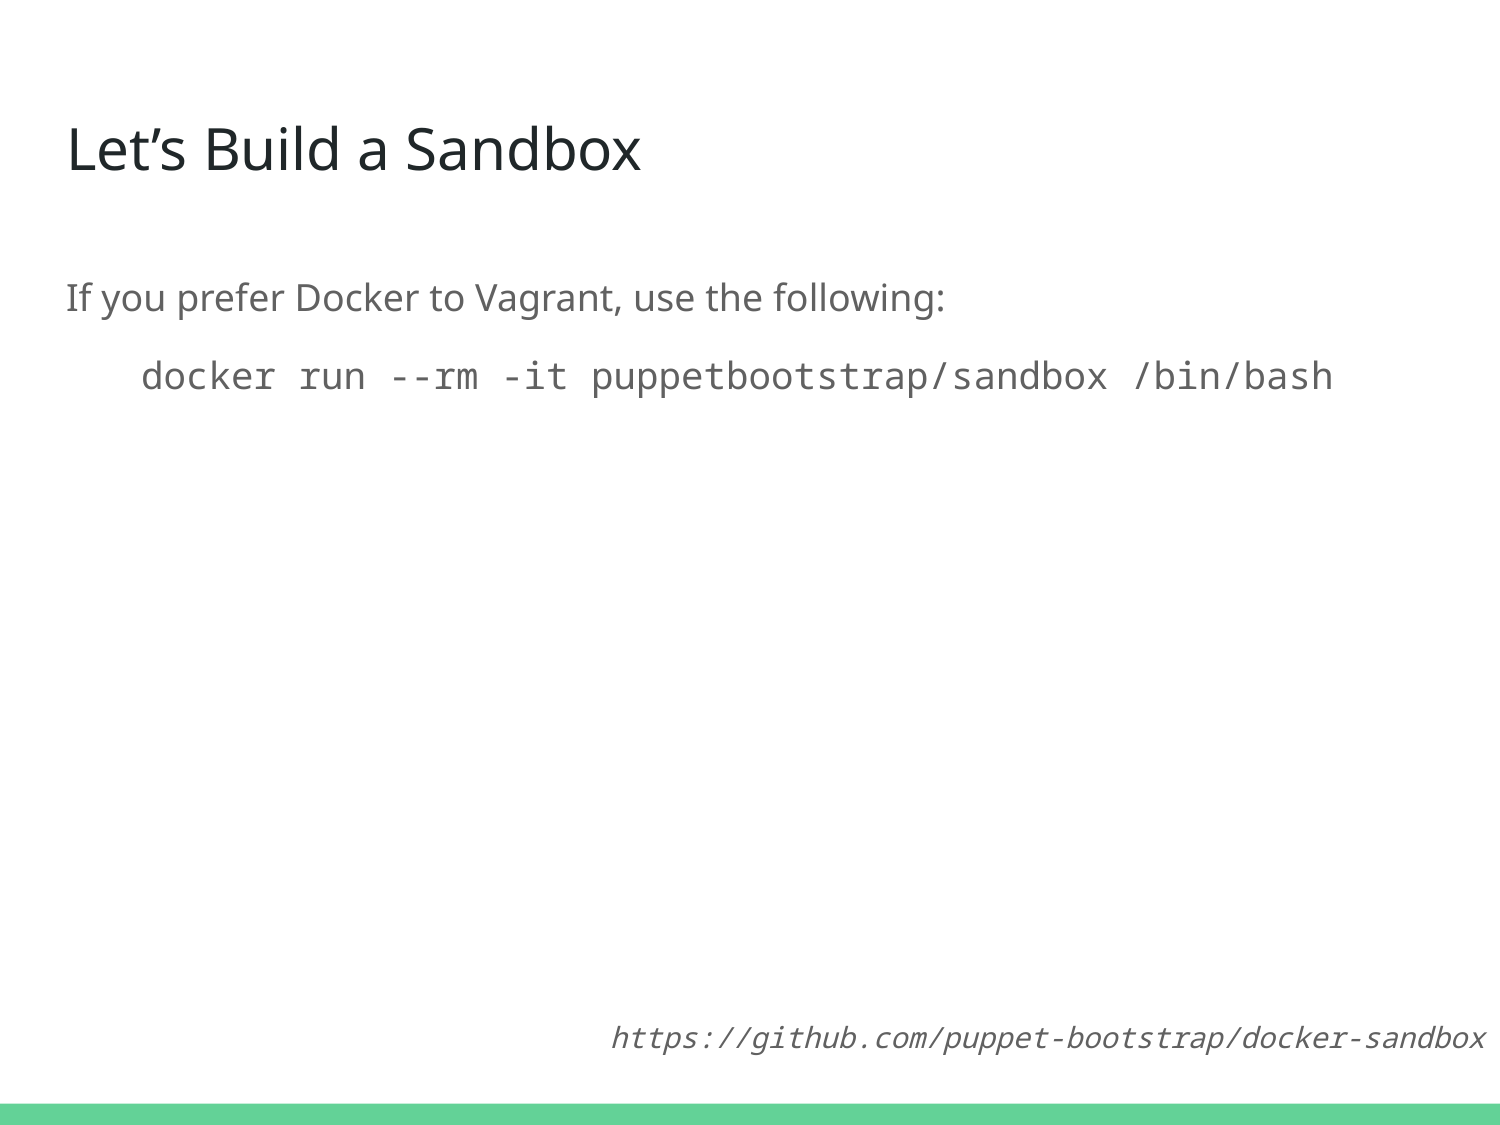

# Let’s Build a Sandbox
If you prefer Docker to Vagrant, use the following:
docker run --rm -it puppetbootstrap/sandbox /bin/bash
https://github.com/puppet-bootstrap/docker-sandbox